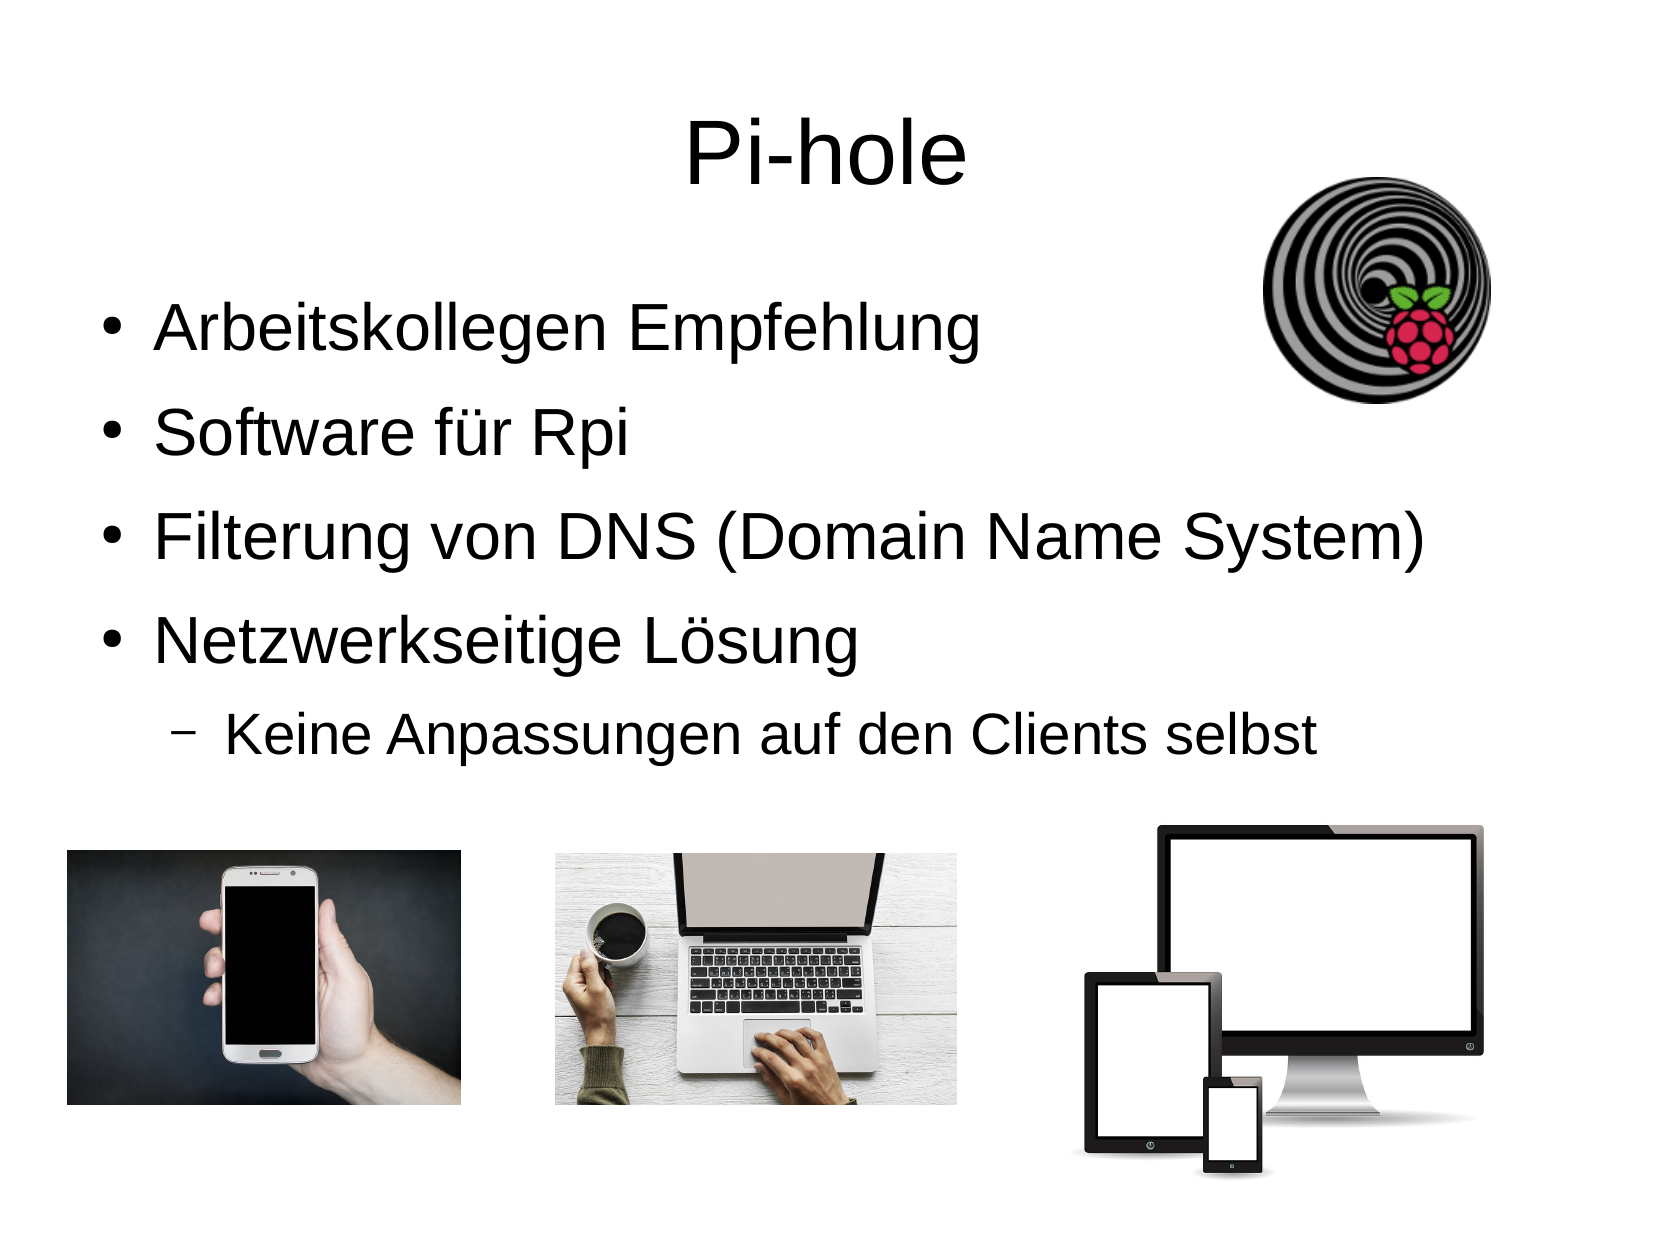

# Pi-hole
Arbeitskollegen Empfehlung
Software für Rpi
Filterung von DNS (Domain Name System)
Netzwerkseitige Lösung
Keine Anpassungen auf den Clients selbst